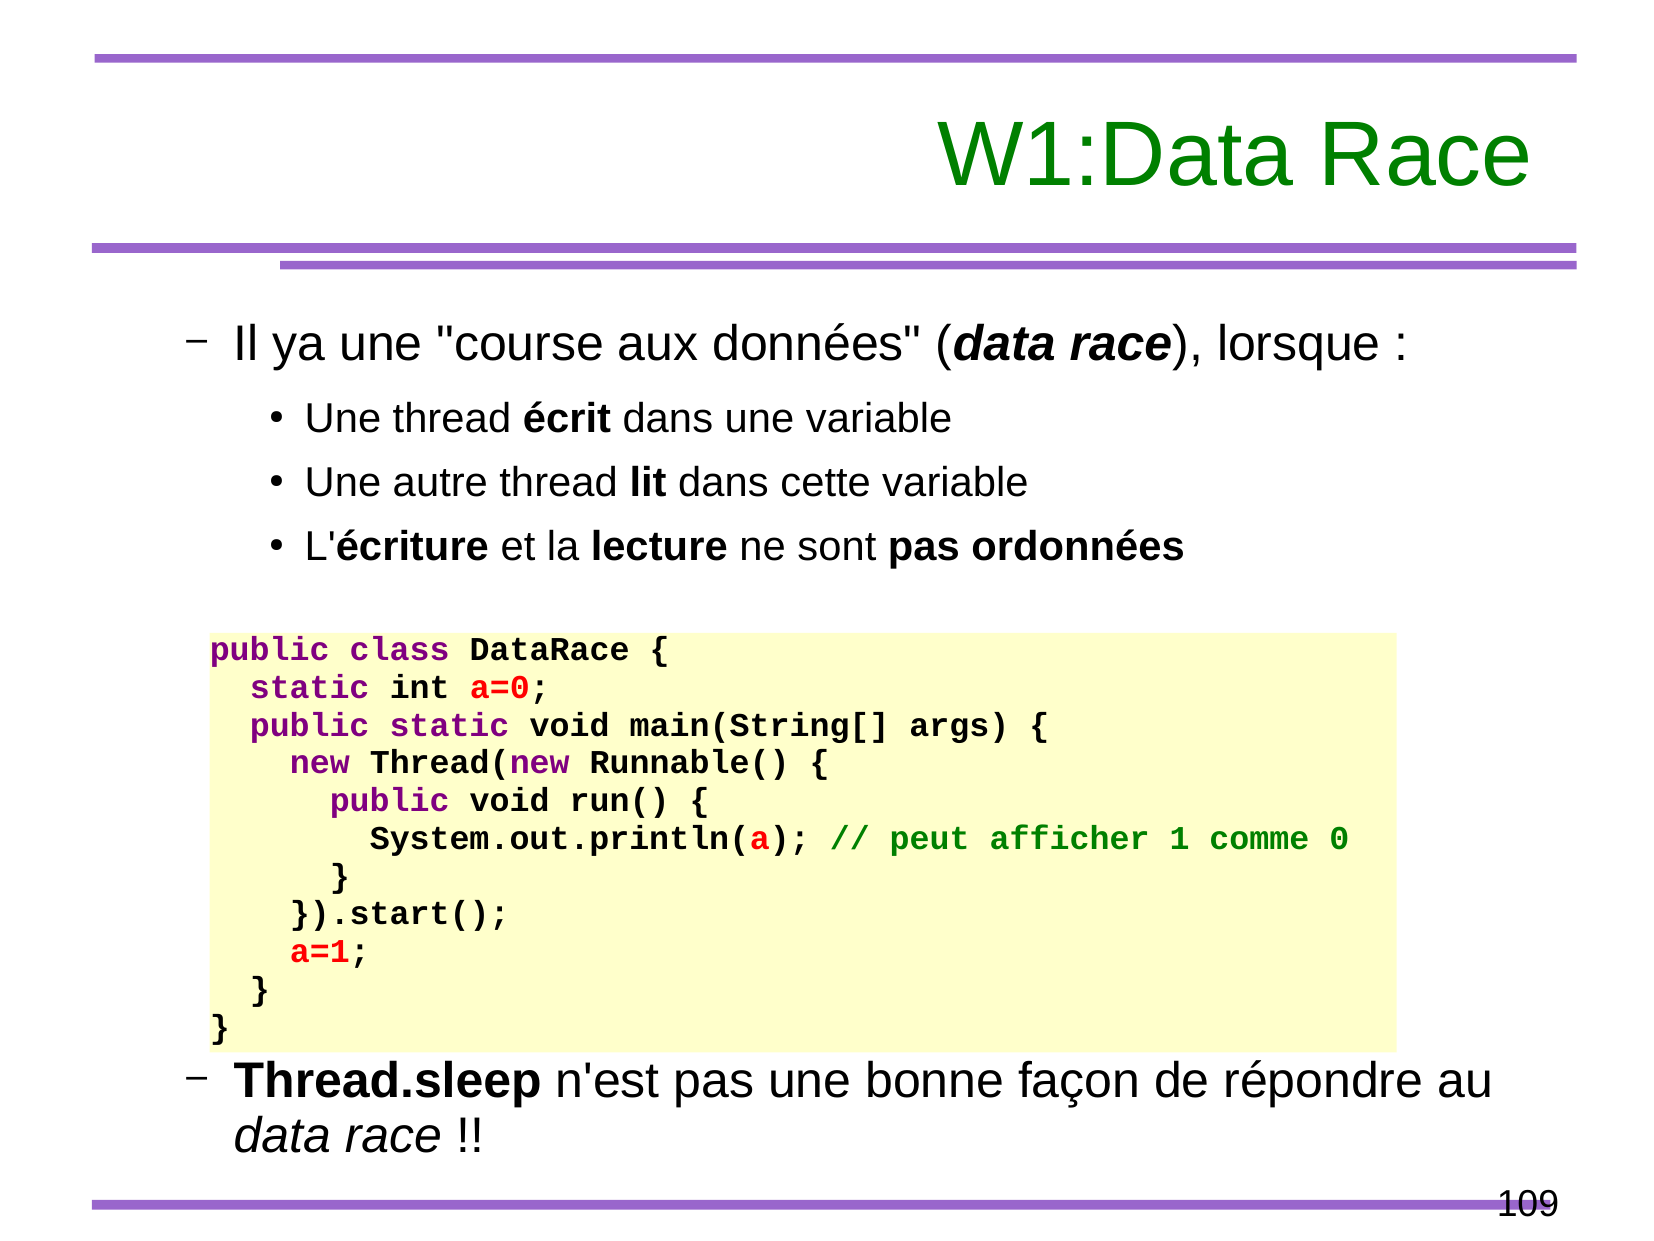

# W1:Data Race
Il ya une "course aux données" (data race), lorsque :
Une thread écrit dans une variable
Une autre thread lit dans cette variable
L'écriture et la lecture ne sont pas ordonnées
Thread.sleep n'est pas une bonne façon de répondre au data race !!
public class DataRace {
 static int a=0;
 public static void main(String[] args) {
 new Thread(new Runnable() {
 public void run() {
 System.out.println(a); // peut afficher 1 comme 0
 }
 }).start();
 a=1;
 }
}